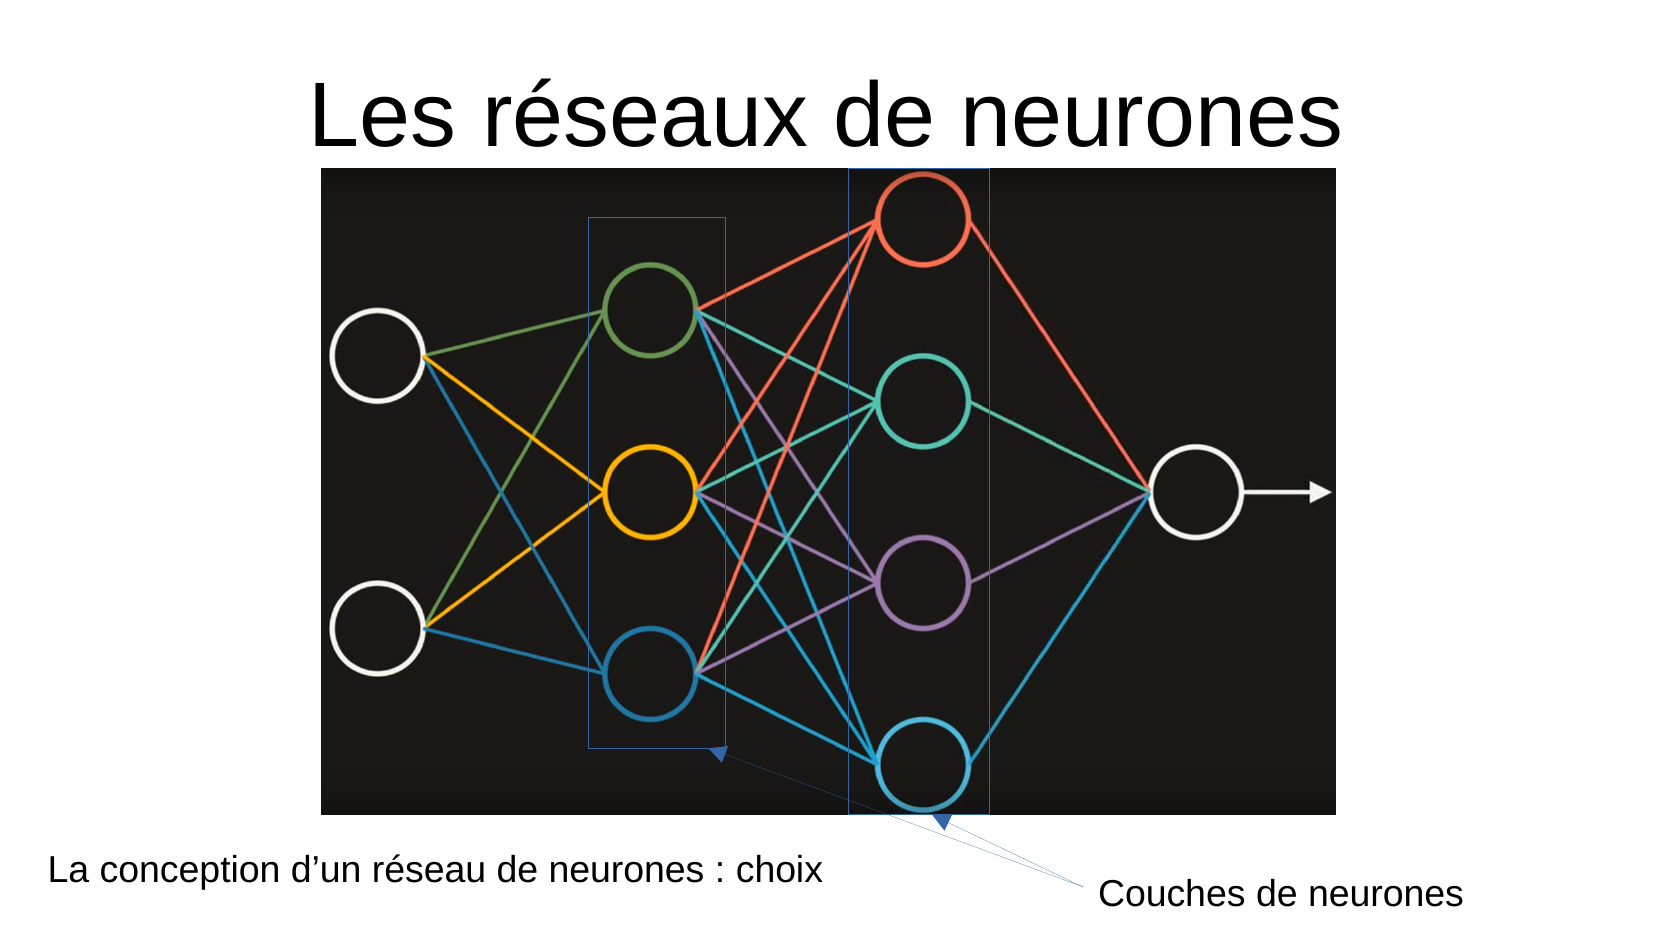

# Les réseaux de neurones
Le neurone
La conception d’un réseau de neurones : choix
Couches de neurones